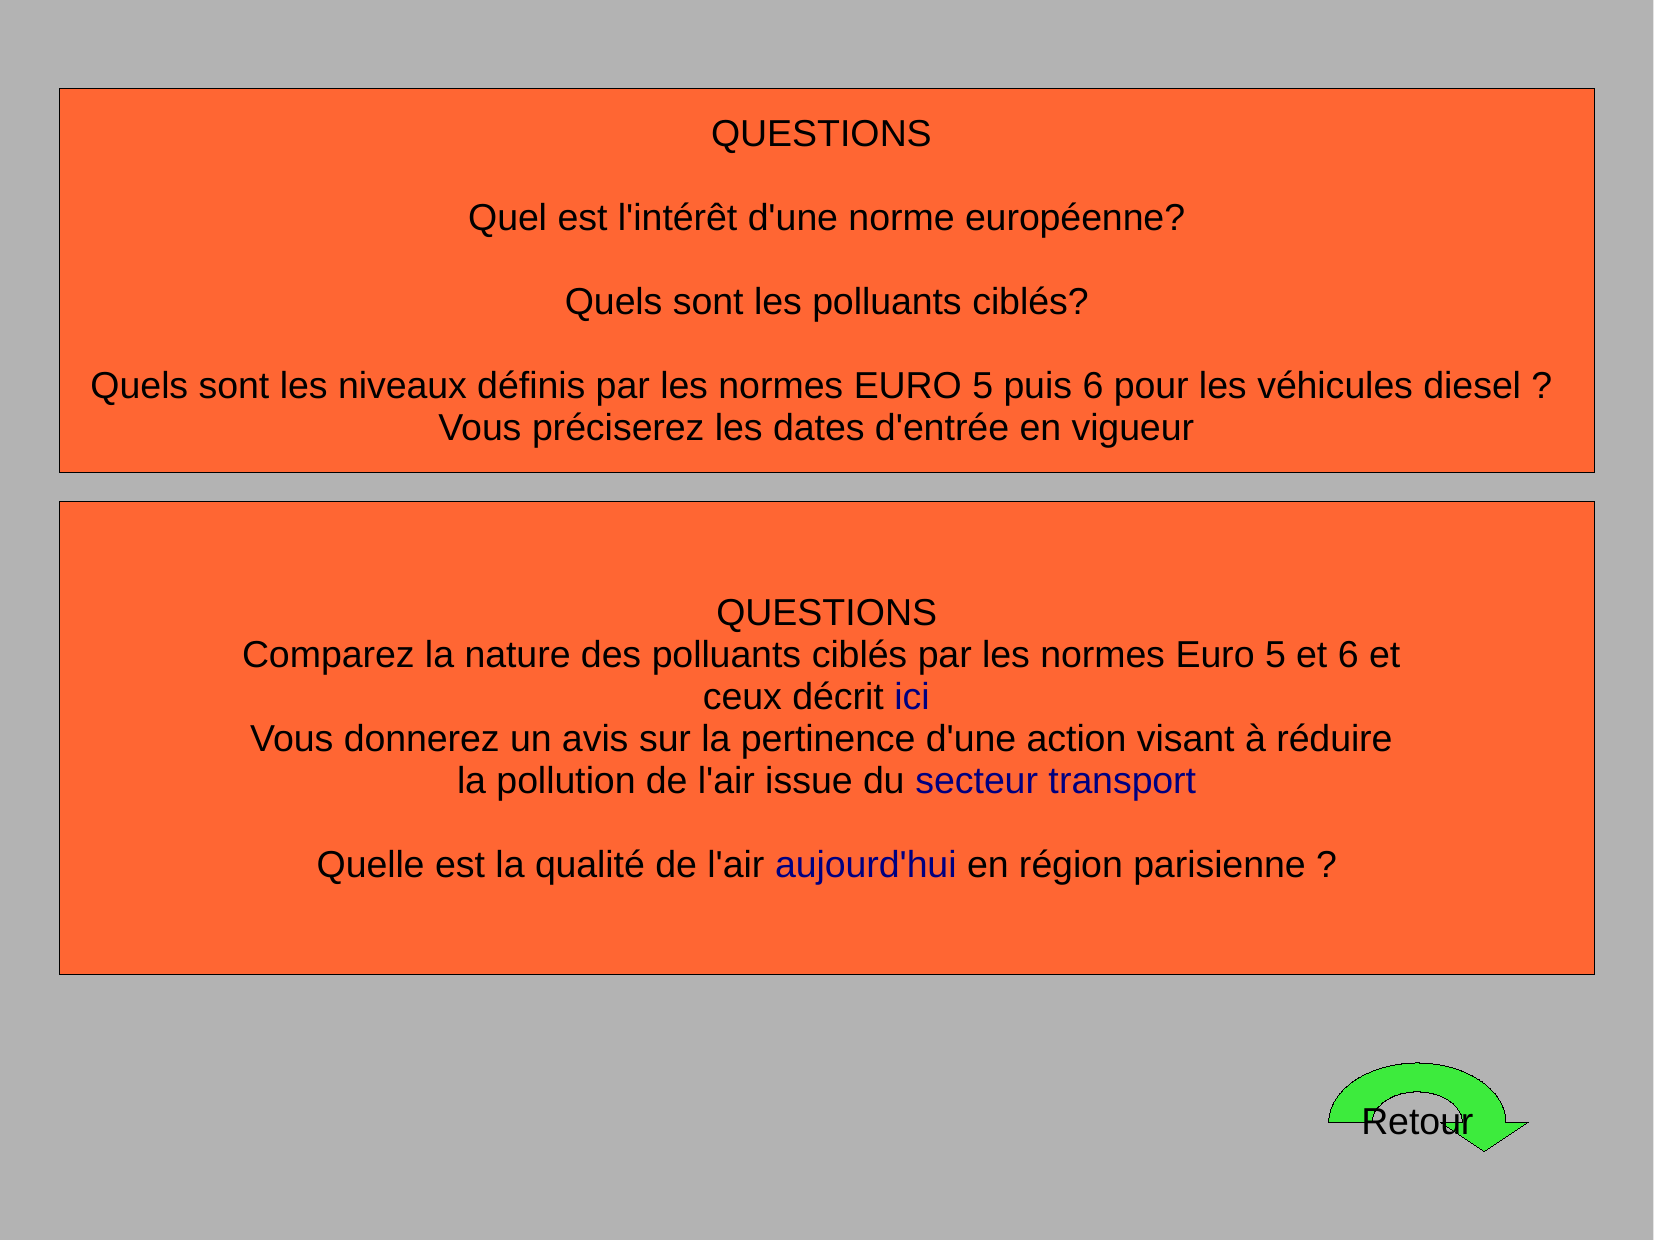

QUESTIONS
Quel est l'intérêt d'une norme européenne?
Quels sont les polluants ciblés?
Quels sont les niveaux définis par les normes EURO 5 puis 6 pour les véhicules diesel ?
Vous préciserez les dates d'entrée en vigueur
QUESTIONS
Comparez la nature des polluants ciblés par les normes Euro 5 et 6 et
ceux décrit ici
Vous donnerez un avis sur la pertinence d'une action visant à réduire
la pollution de l'air issue du secteur transport
Quelle est la qualité de l'air aujourd'hui en région parisienne ?
Retour